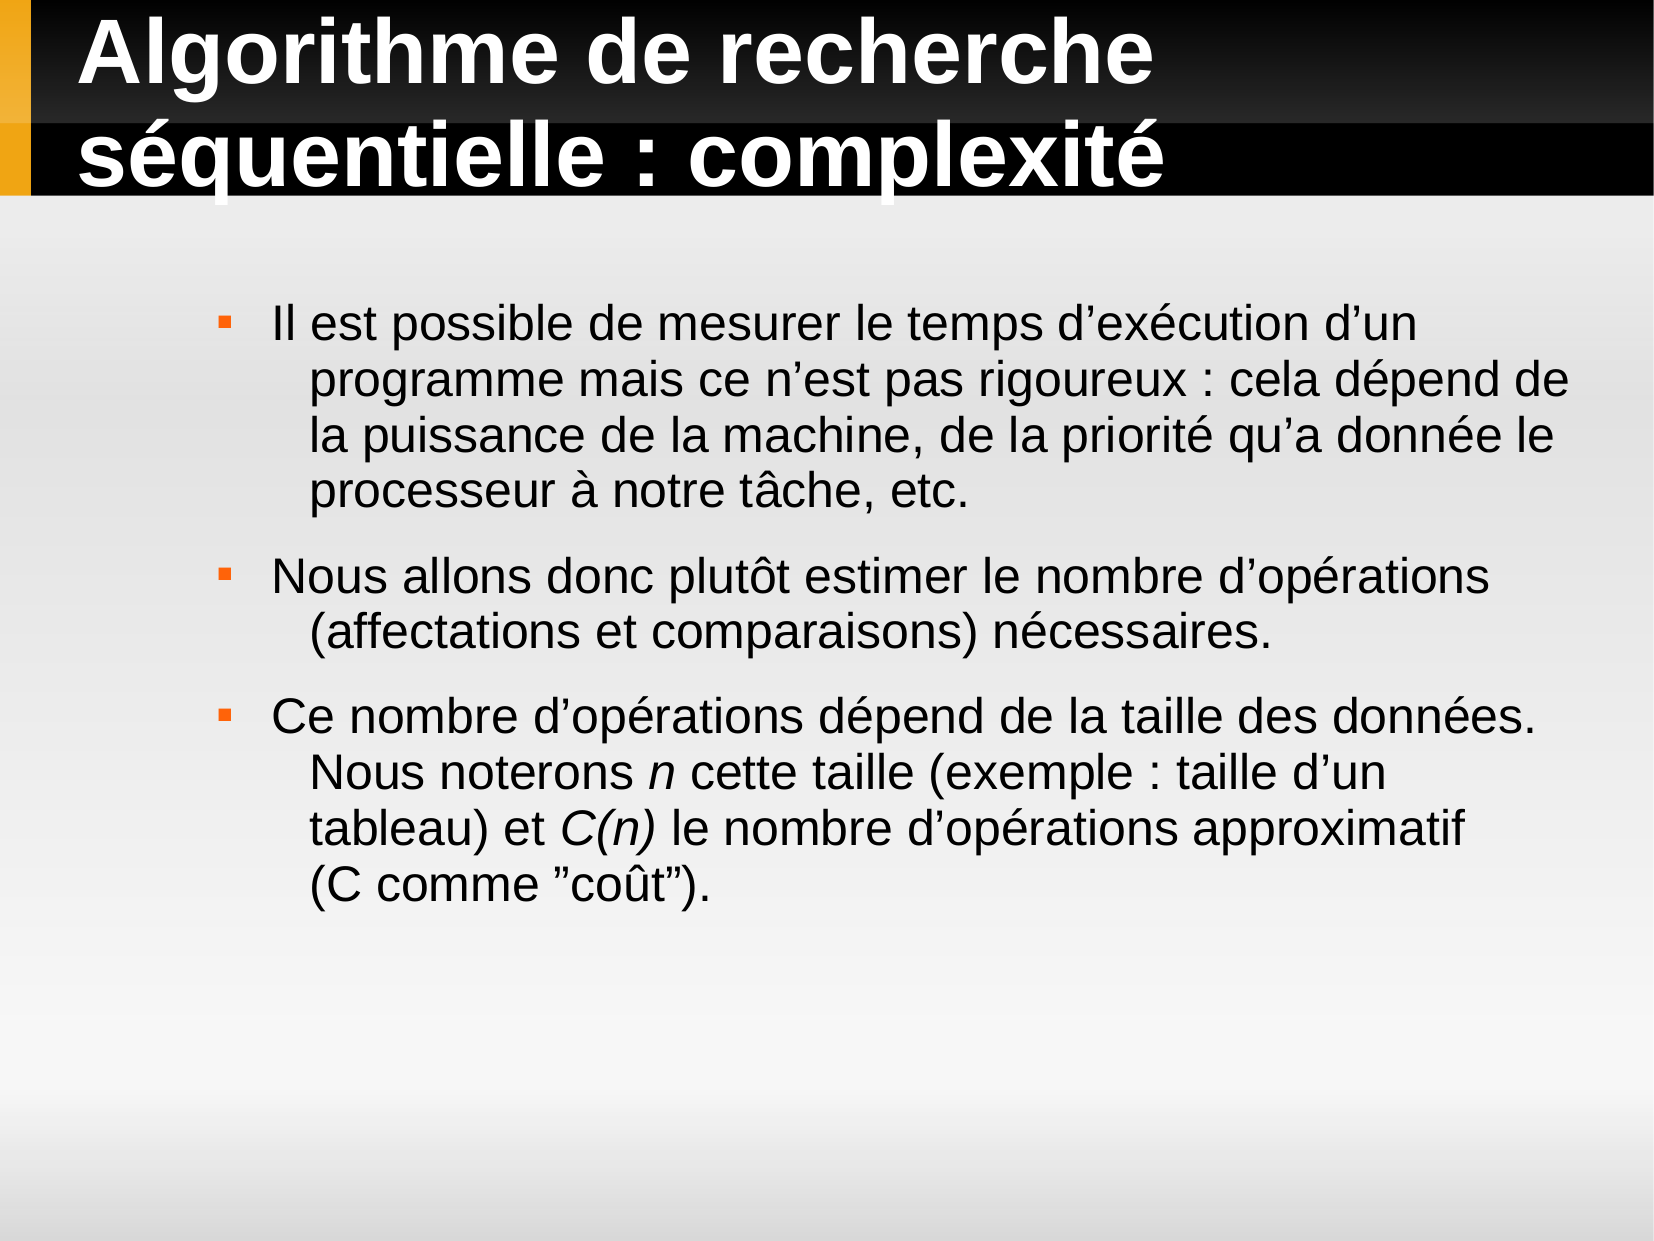

Algorithme de recherche séquentielle : complexité
# Il est possible de mesurer le temps d’exécution d’un programme mais ce n’est pas rigoureux : cela dépend de la puissance de la machine, de la priorité qu’a donnée le processeur à notre tâche, etc.
Nous allons donc plutôt estimer le nombre d’opérations (affectations et comparaisons) nécessaires.
Ce nombre d’opérations dépend de la taille des données. Nous noterons n cette taille (exemple : taille d’un tableau) et C(n) le nombre d’opérations approximatif (C comme ”coût”).